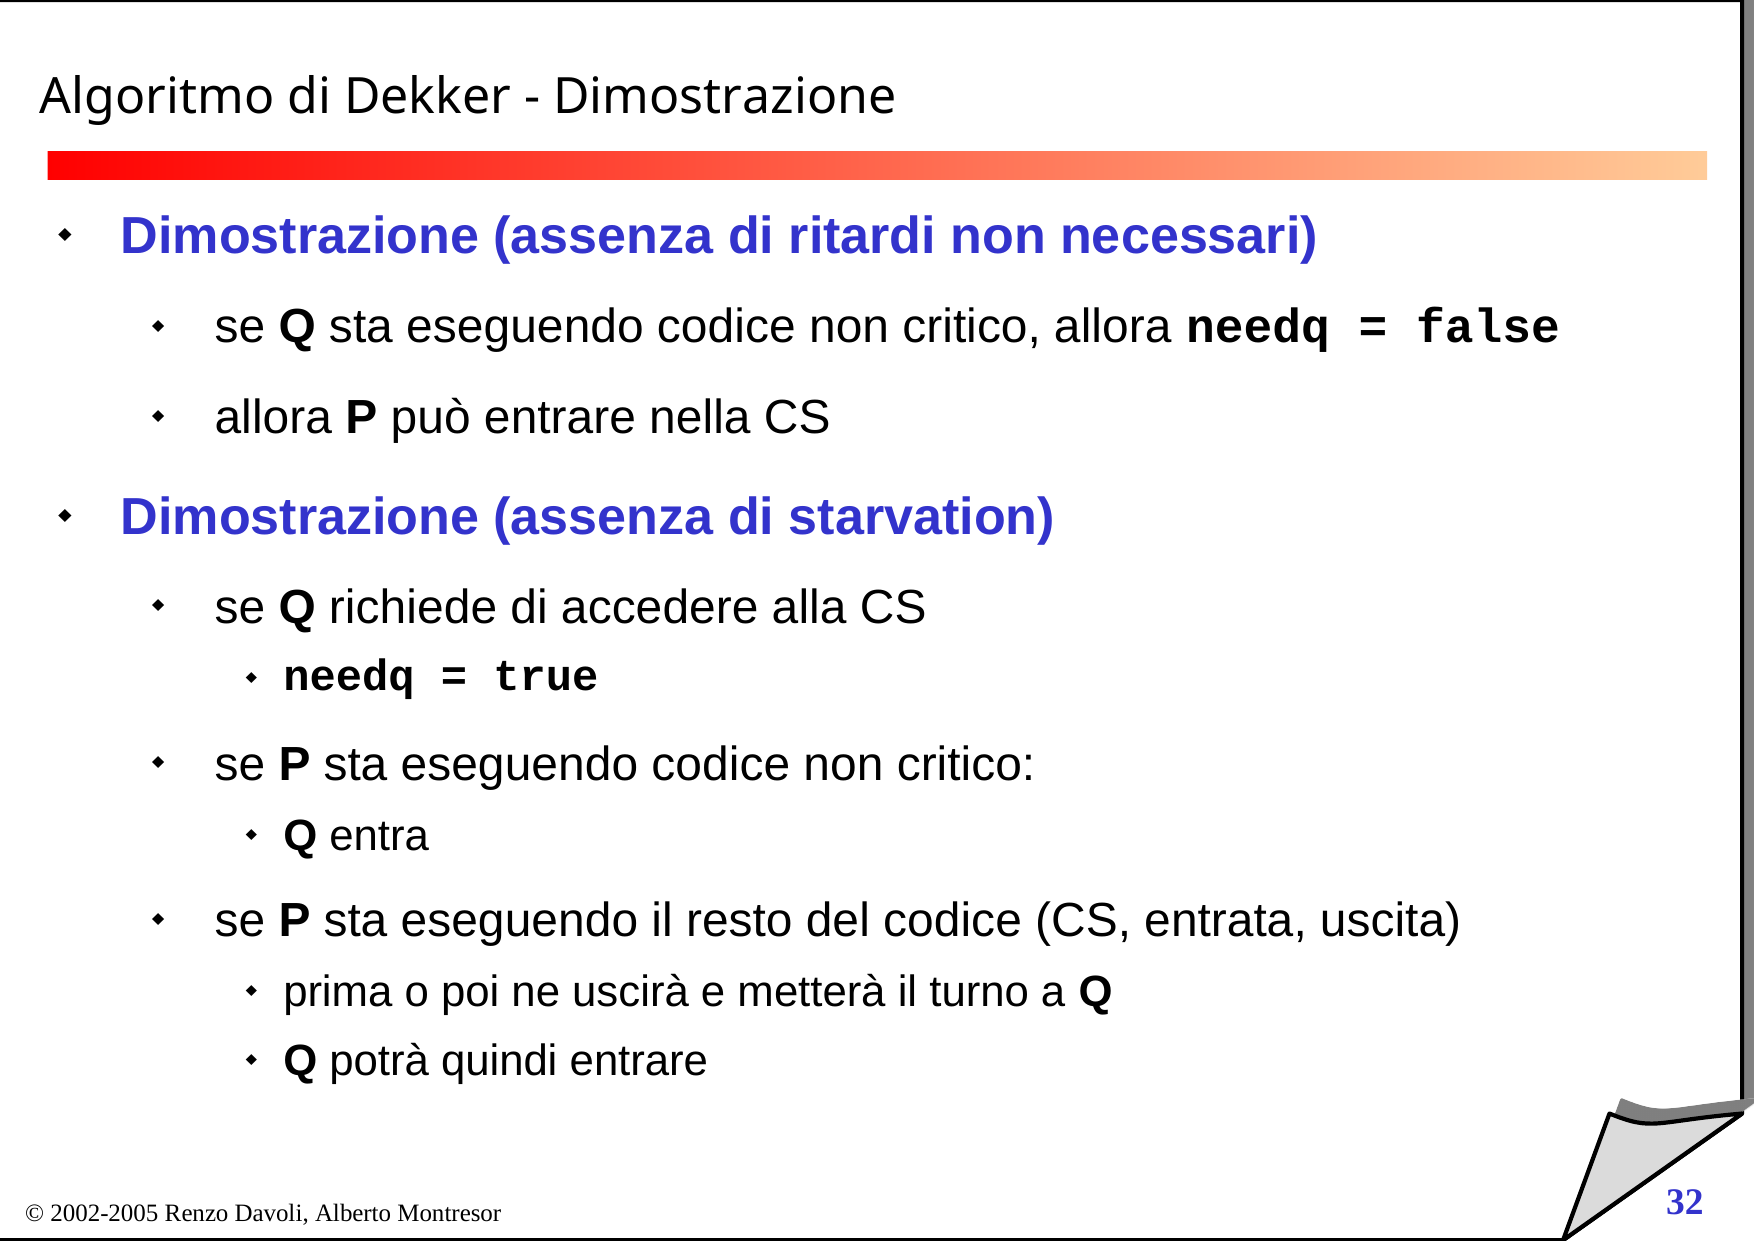

# Algoritmo di Dekker - Dimostrazione
Dimostrazione (assenza di ritardi non necessari)
se Q sta eseguendo codice non critico, allora needq = false
allora P può entrare nella CS
Dimostrazione (assenza di starvation)
se Q richiede di accedere alla CS
needq = true
se P sta eseguendo codice non critico:
Q entra
se P sta eseguendo il resto del codice (CS, entrata, uscita)
prima o poi ne uscirà e metterà il turno a Q
Q potrà quindi entrare